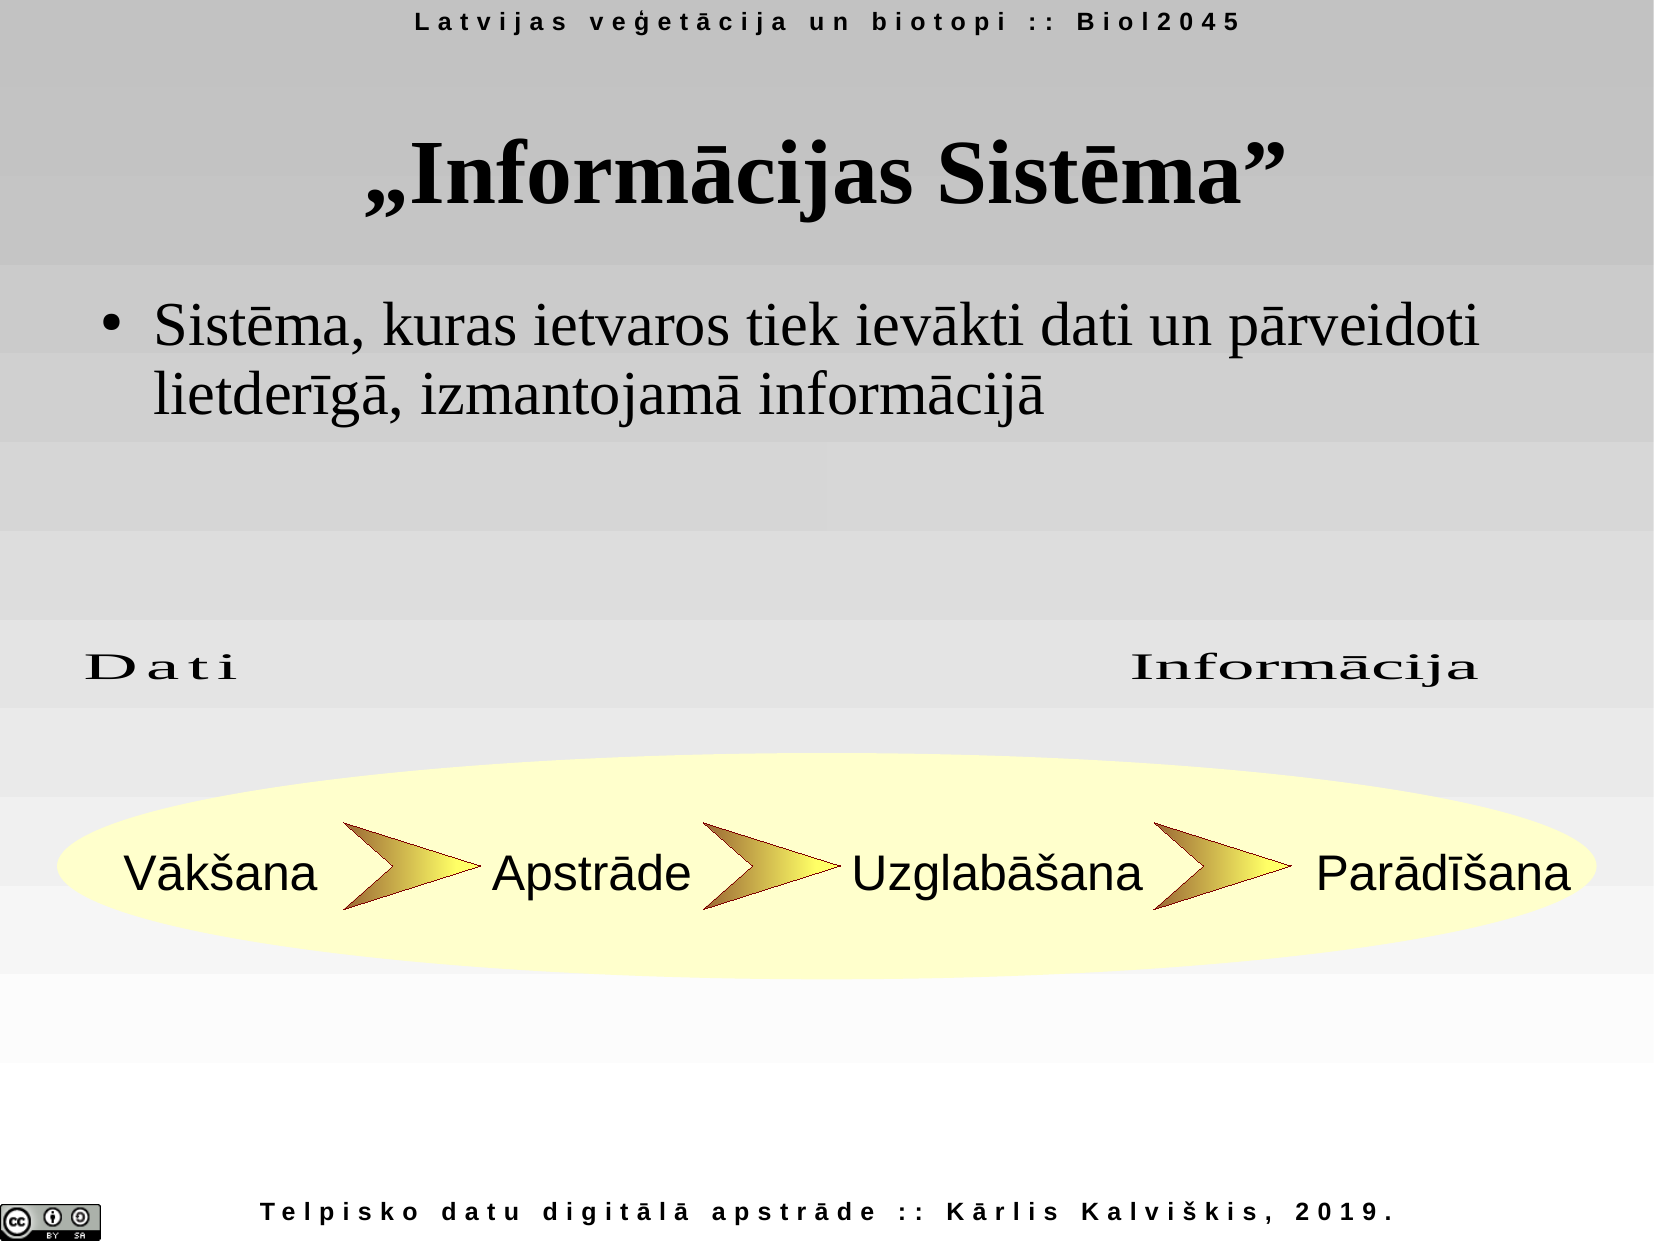

# „Informācijas Sistēma”
Sistēma, kuras ietvaros tiek ievākti dati un pārveidoti lietderīgā, izmantojamā informācijā
Dati
Informācija
Vākšana
Apstrāde
Uzglabāšana
Parādīšana